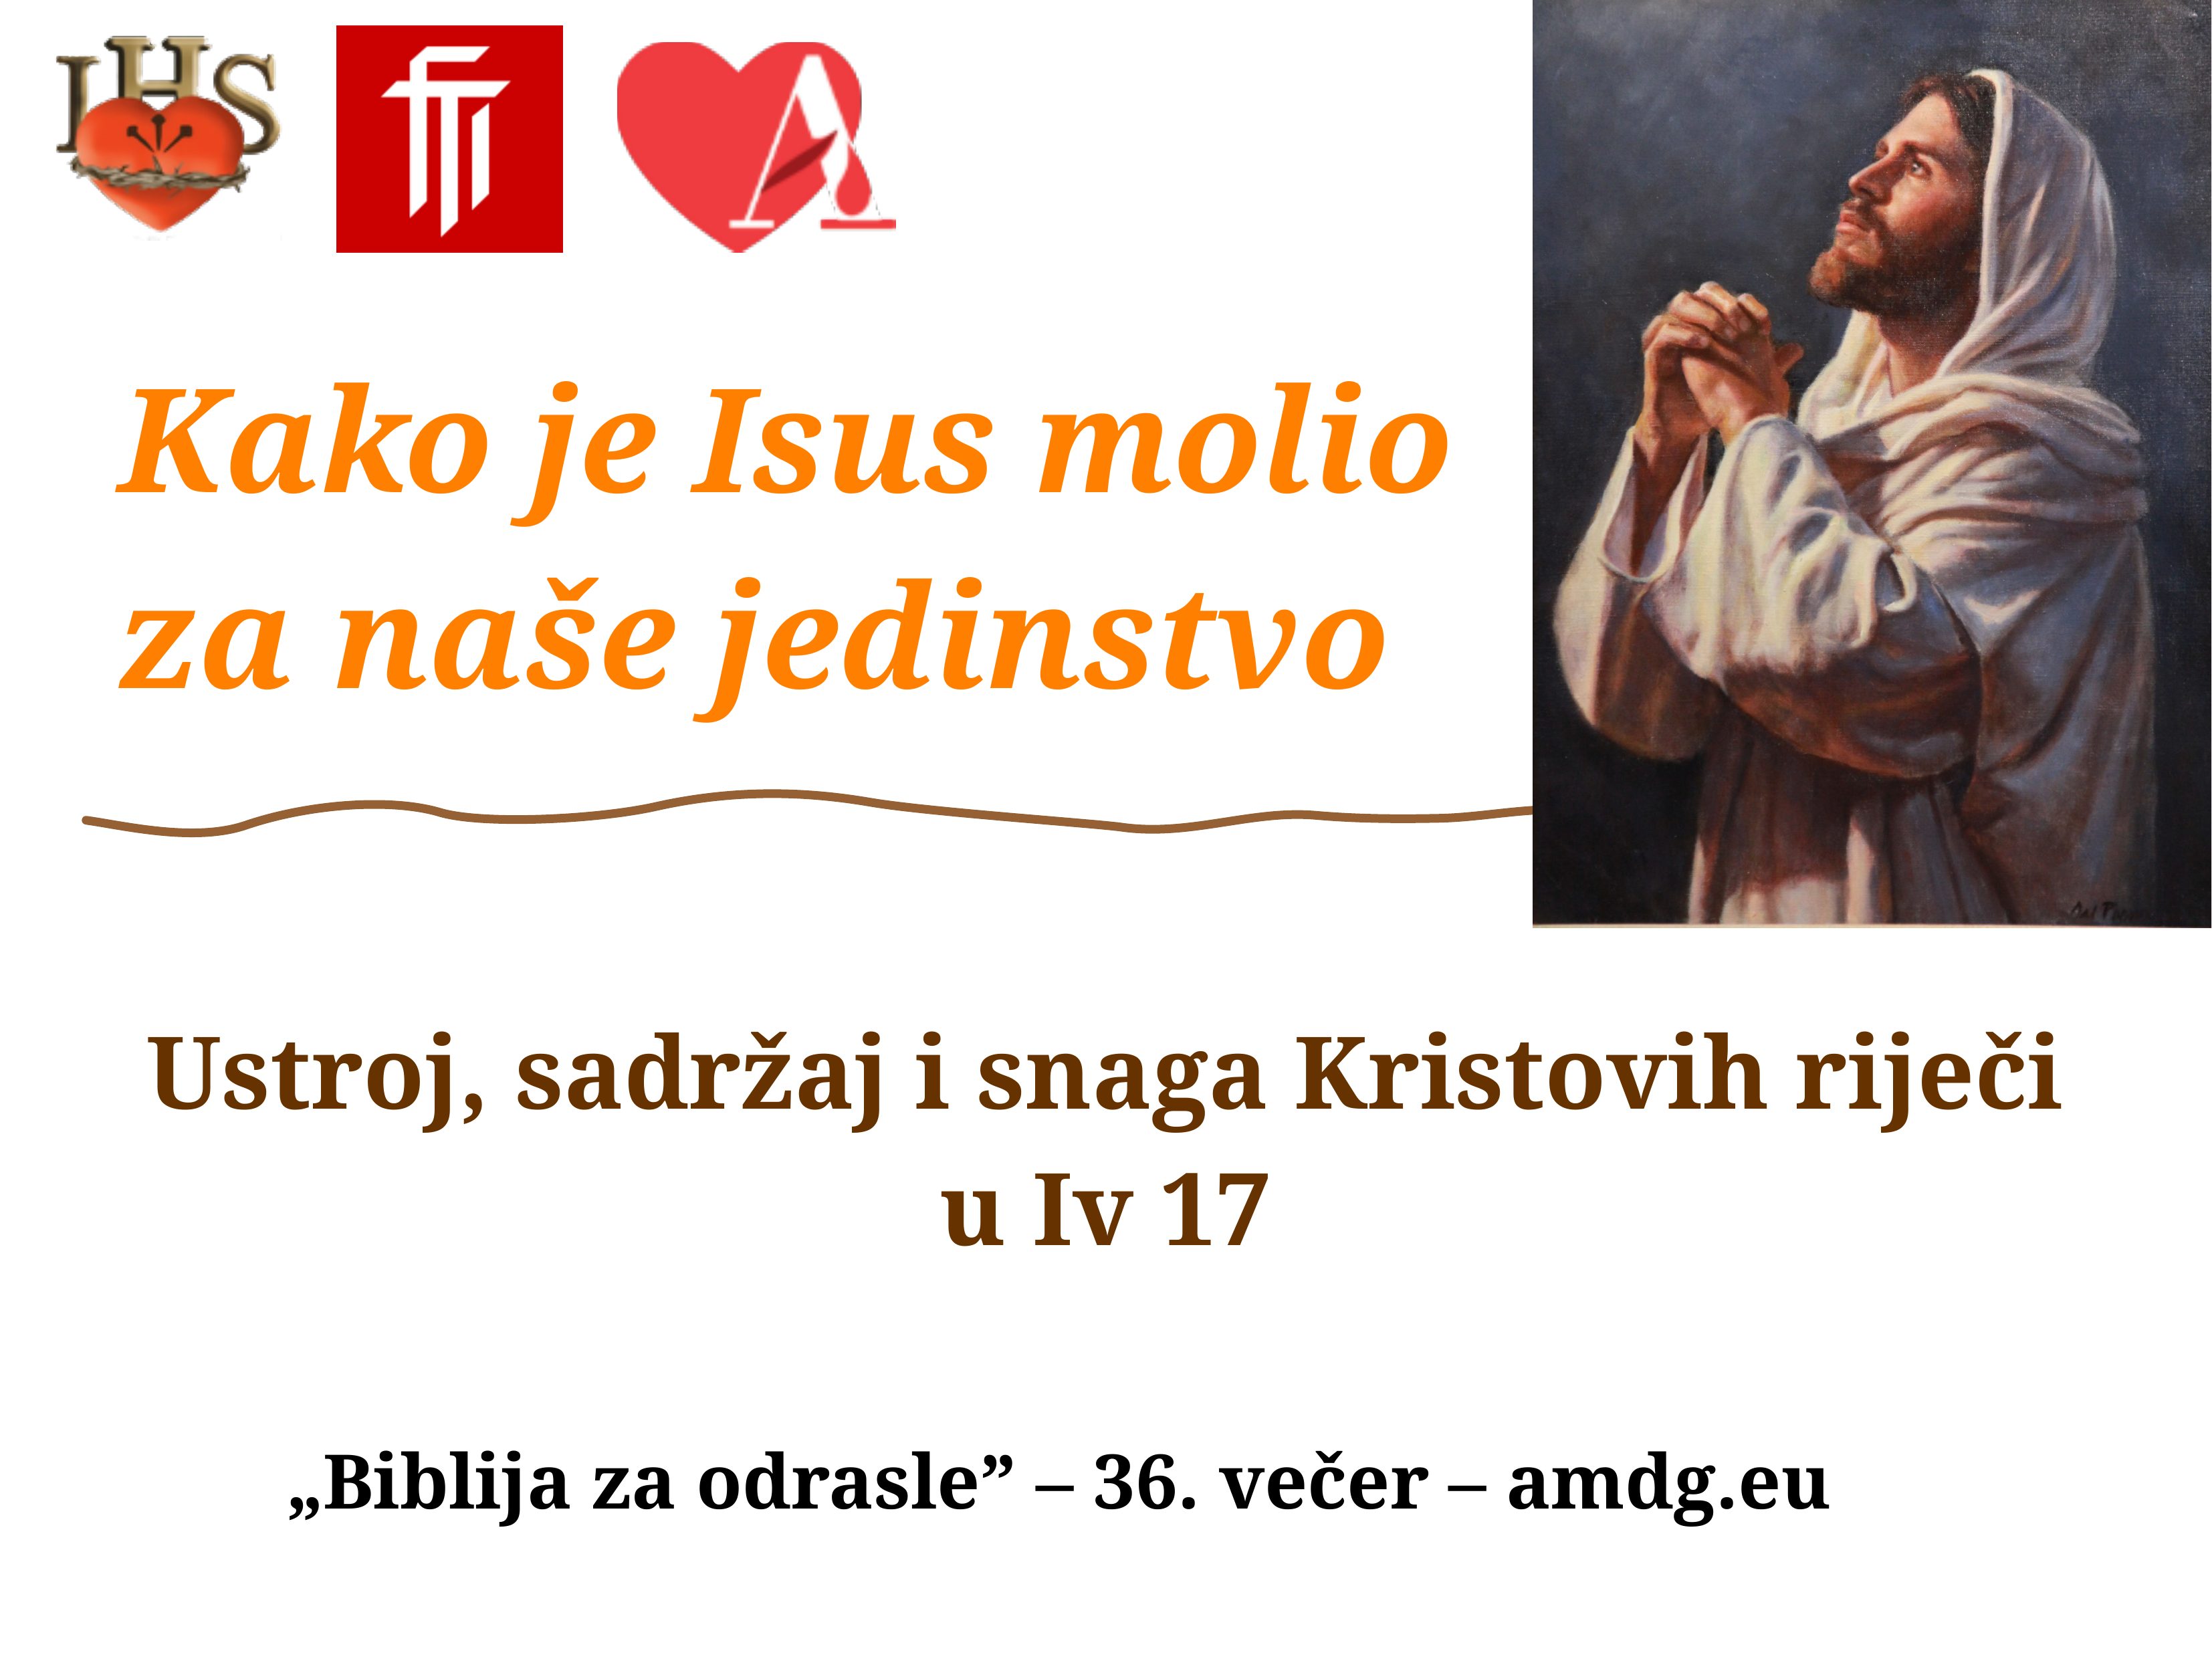

# Kako je Isus molio za naše jedinstvo
Ustroj, sadržaj i snaga Kristovih riječi u Iv 17
„Biblija za odrasle” – 36. večer – amdg.eu